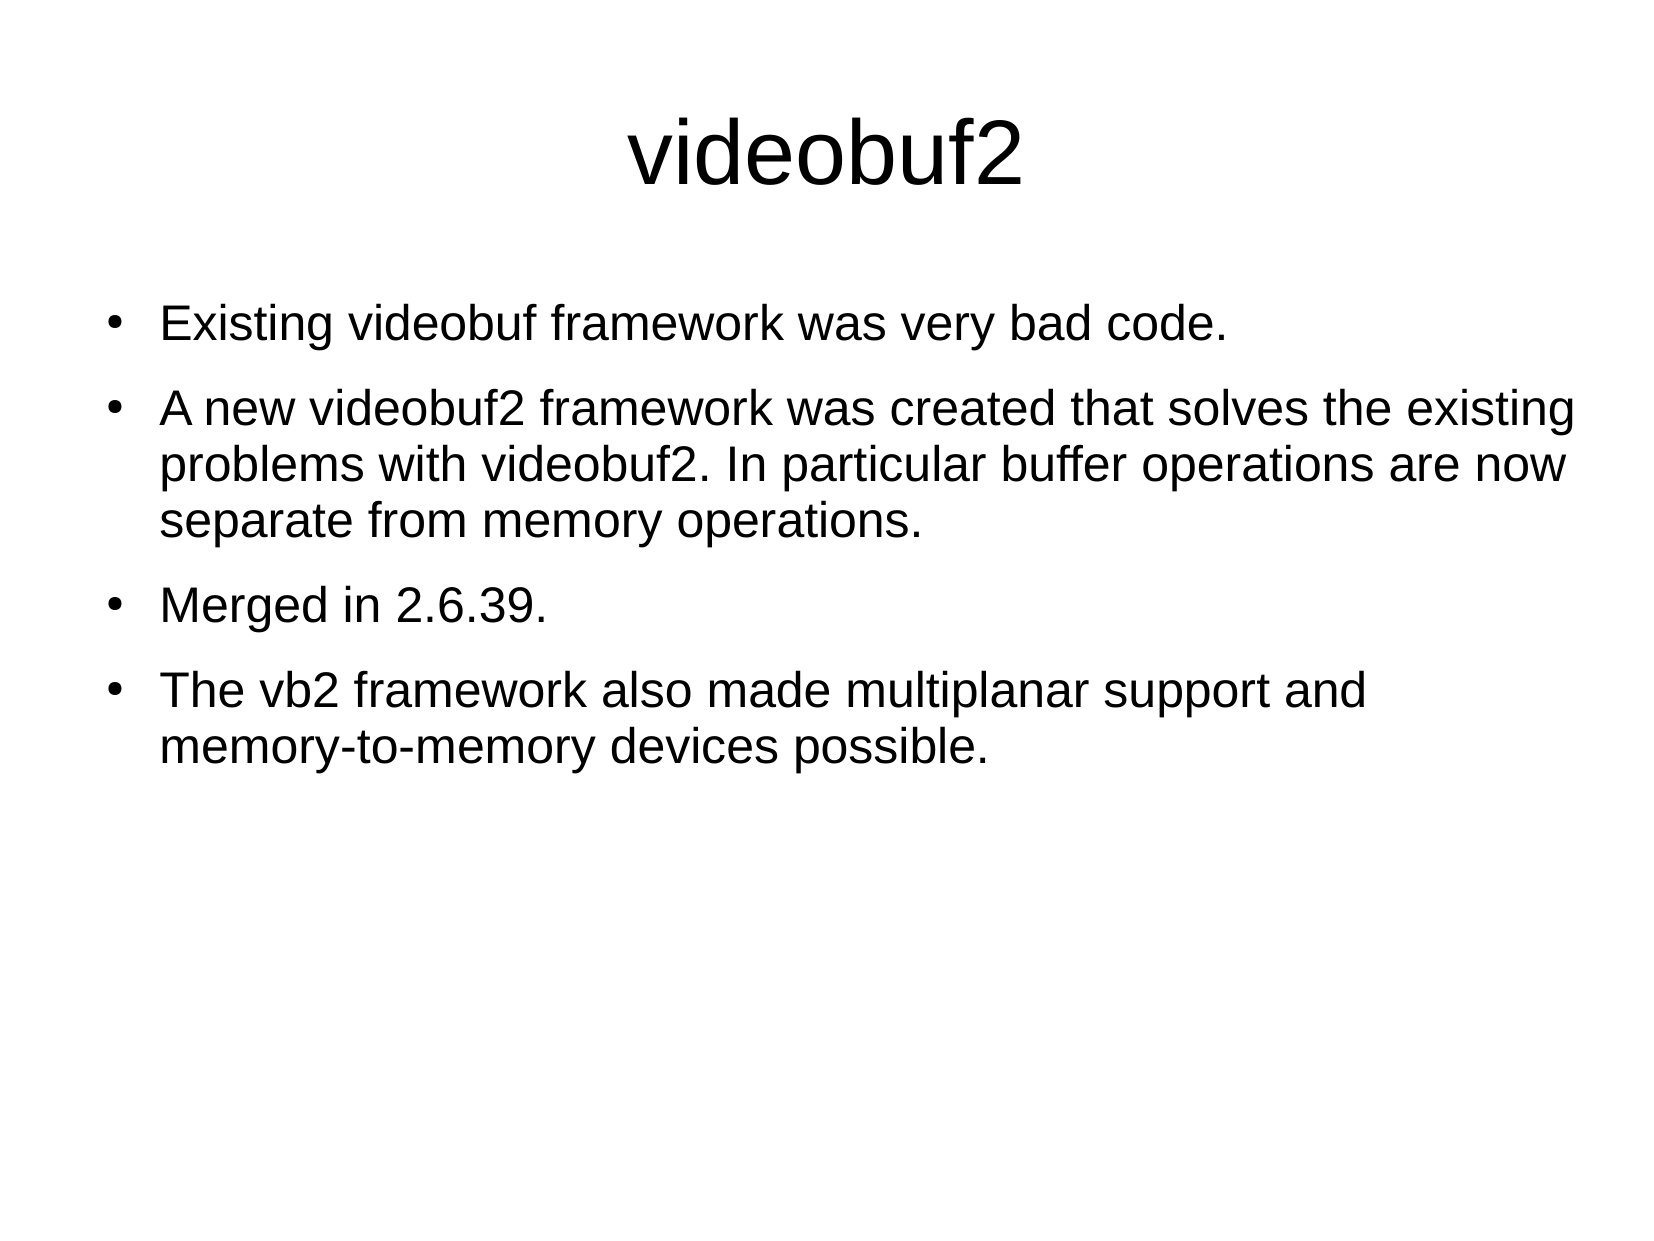

# videobuf2
Existing videobuf framework was very bad code.
A new videobuf2 framework was created that solves the existing problems with videobuf2. In particular buffer operations are now separate from memory operations.
Merged in 2.6.39.
The vb2 framework also made multiplanar support and memory-to-memory devices possible.